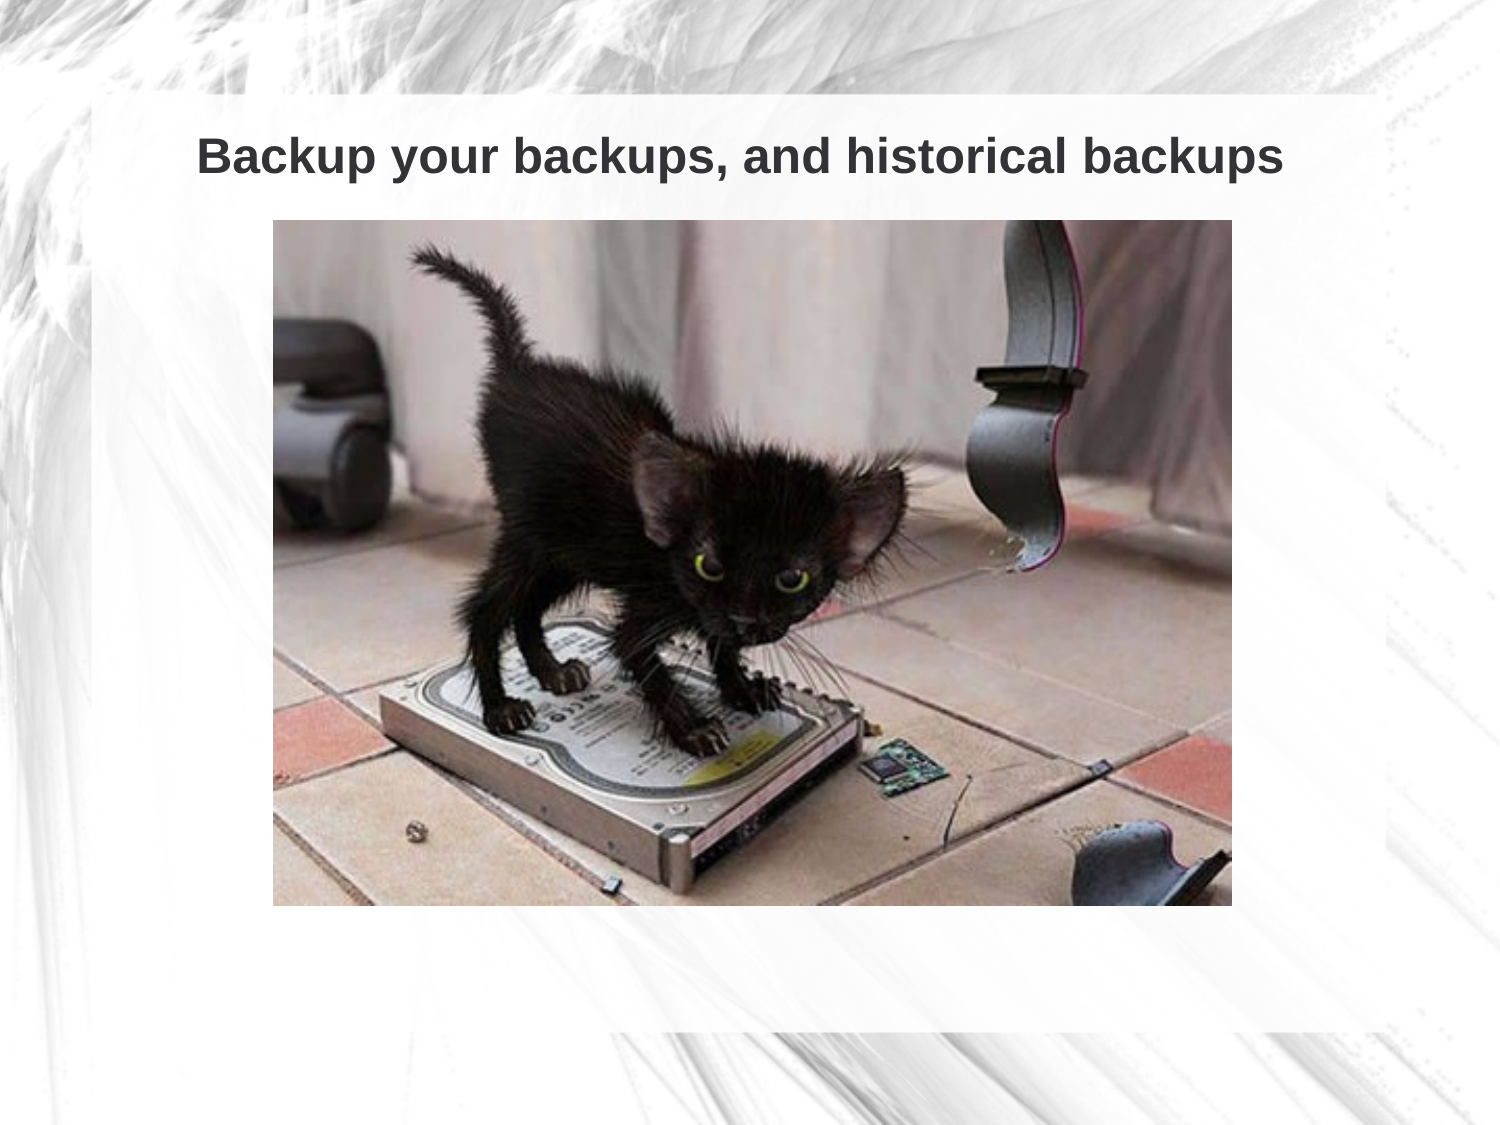

# Backup your backups, and historical backups